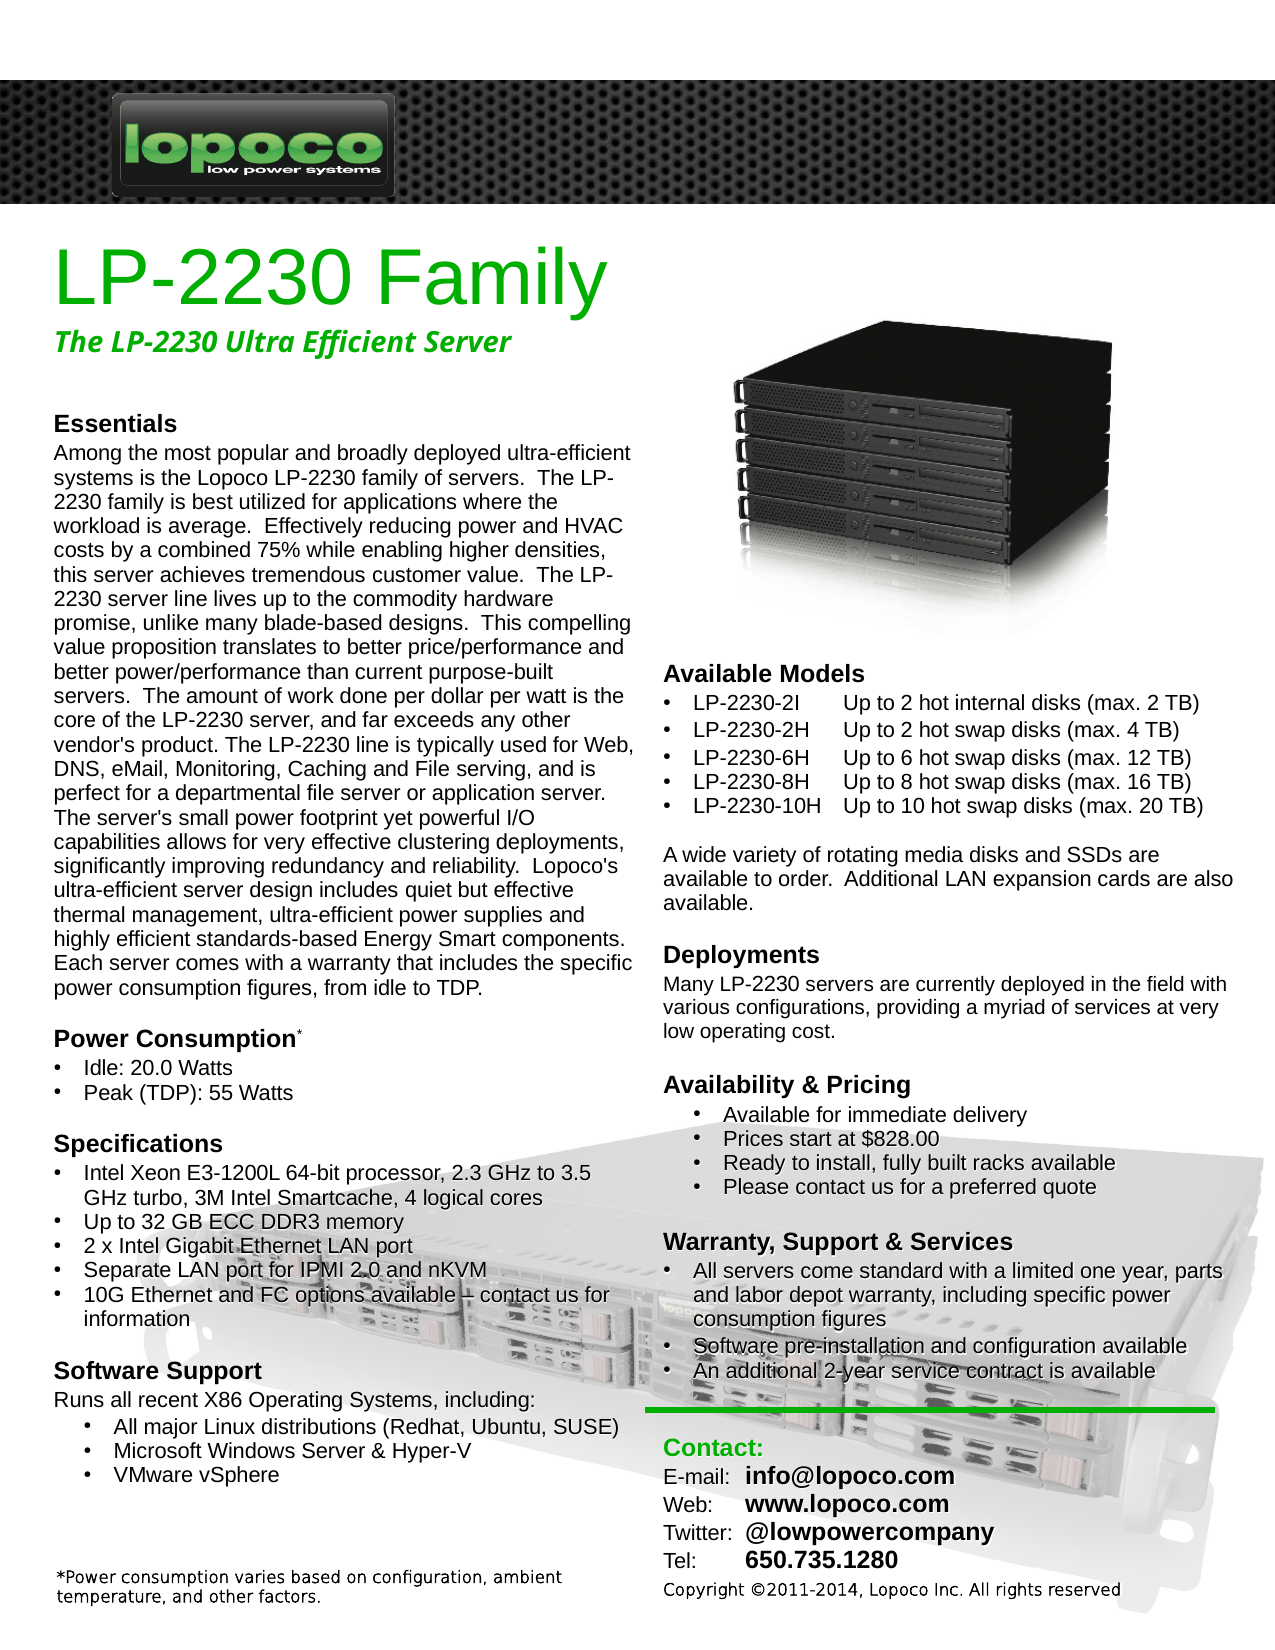

LP-2230 Family
The LP-2230 Ultra Efficient Server
# Essentials
Among the most popular and broadly deployed ultra-efficient systems is the Lopoco LP-2230 family of servers. The LP-2230 family is best utilized for applications where the workload is average. Effectively reducing power and HVAC costs by a combined 75% while enabling higher densities, this server achieves tremendous customer value. The LP-2230 server line lives up to the commodity hardware promise, unlike many blade-based designs. This compelling value proposition translates to better price/performance and better power/performance than current purpose-built servers. The amount of work done per dollar per watt is the core of the LP-2230 server, and far exceeds any other vendor's product. The LP-2230 line is typically used for Web, DNS, eMail, Monitoring, Caching and File serving, and is perfect for a departmental file server or application server. The server's small power footprint yet powerful I/O capabilities allows for very effective clustering deployments, significantly improving redundancy and reliability. Lopoco's ultra-efficient server design includes quiet but effective thermal management, ultra-efficient power supplies and highly efficient standards-based Energy Smart components. Each server comes with a warranty that includes the specific power consumption figures, from idle to TDP.
Power Consumption*
Idle: 20.0 Watts
Peak (TDP): 55 Watts
Specifications
Intel Xeon E3-1200L 64-bit processor, 2.3 GHz to 3.5 GHz turbo, 3M Intel Smartcache, 4 logical cores
Up to 32 GB ECC DDR3 memory
2 x Intel Gigabit Ethernet LAN port
Separate LAN port for IPMI 2.0 and nKVM
10G Ethernet and FC options available – contact us for information
Software Support
Runs all recent X86 Operating Systems, including:
All major Linux distributions (Redhat, Ubuntu, SUSE)
Microsoft Windows Server & Hyper-V
VMware vSphere
Available Models
LP-2230-2I	Up to 2 hot internal disks (max. 2 TB)
LP-2230-2H	Up to 2 hot swap disks (max. 4 TB)
LP-2230-6H	Up to 6 hot swap disks (max. 12 TB)
LP-2230-8H	Up to 8 hot swap disks (max. 16 TB)
LP-2230-10H	Up to 10 hot swap disks (max. 20 TB)
A wide variety of rotating media disks and SSDs are available to order. Additional LAN expansion cards are also available.
Deployments
Many LP-2230 servers are currently deployed in the field with various configurations, providing a myriad of services at very low operating cost.
Availability & Pricing
Available for immediate delivery
Prices start at $828.00
Ready to install, fully built racks available
Please contact us for a preferred quote
Warranty, Support & Services
All servers come standard with a limited one year, parts and labor depot warranty, including specific power consumption figures
Software pre-installation and configuration available
An additional 2-year service contract is available
Contact:
E-mail:	 info@lopoco.com
Web:	 www.lopoco.com
Twitter:	 @lowpowercompany
Tel:	 650.735.1280
Copyright ©2011-2014, Lopoco Inc. All rights reserved
*Power consumption varies based on configuration, ambient temperature, and other factors.